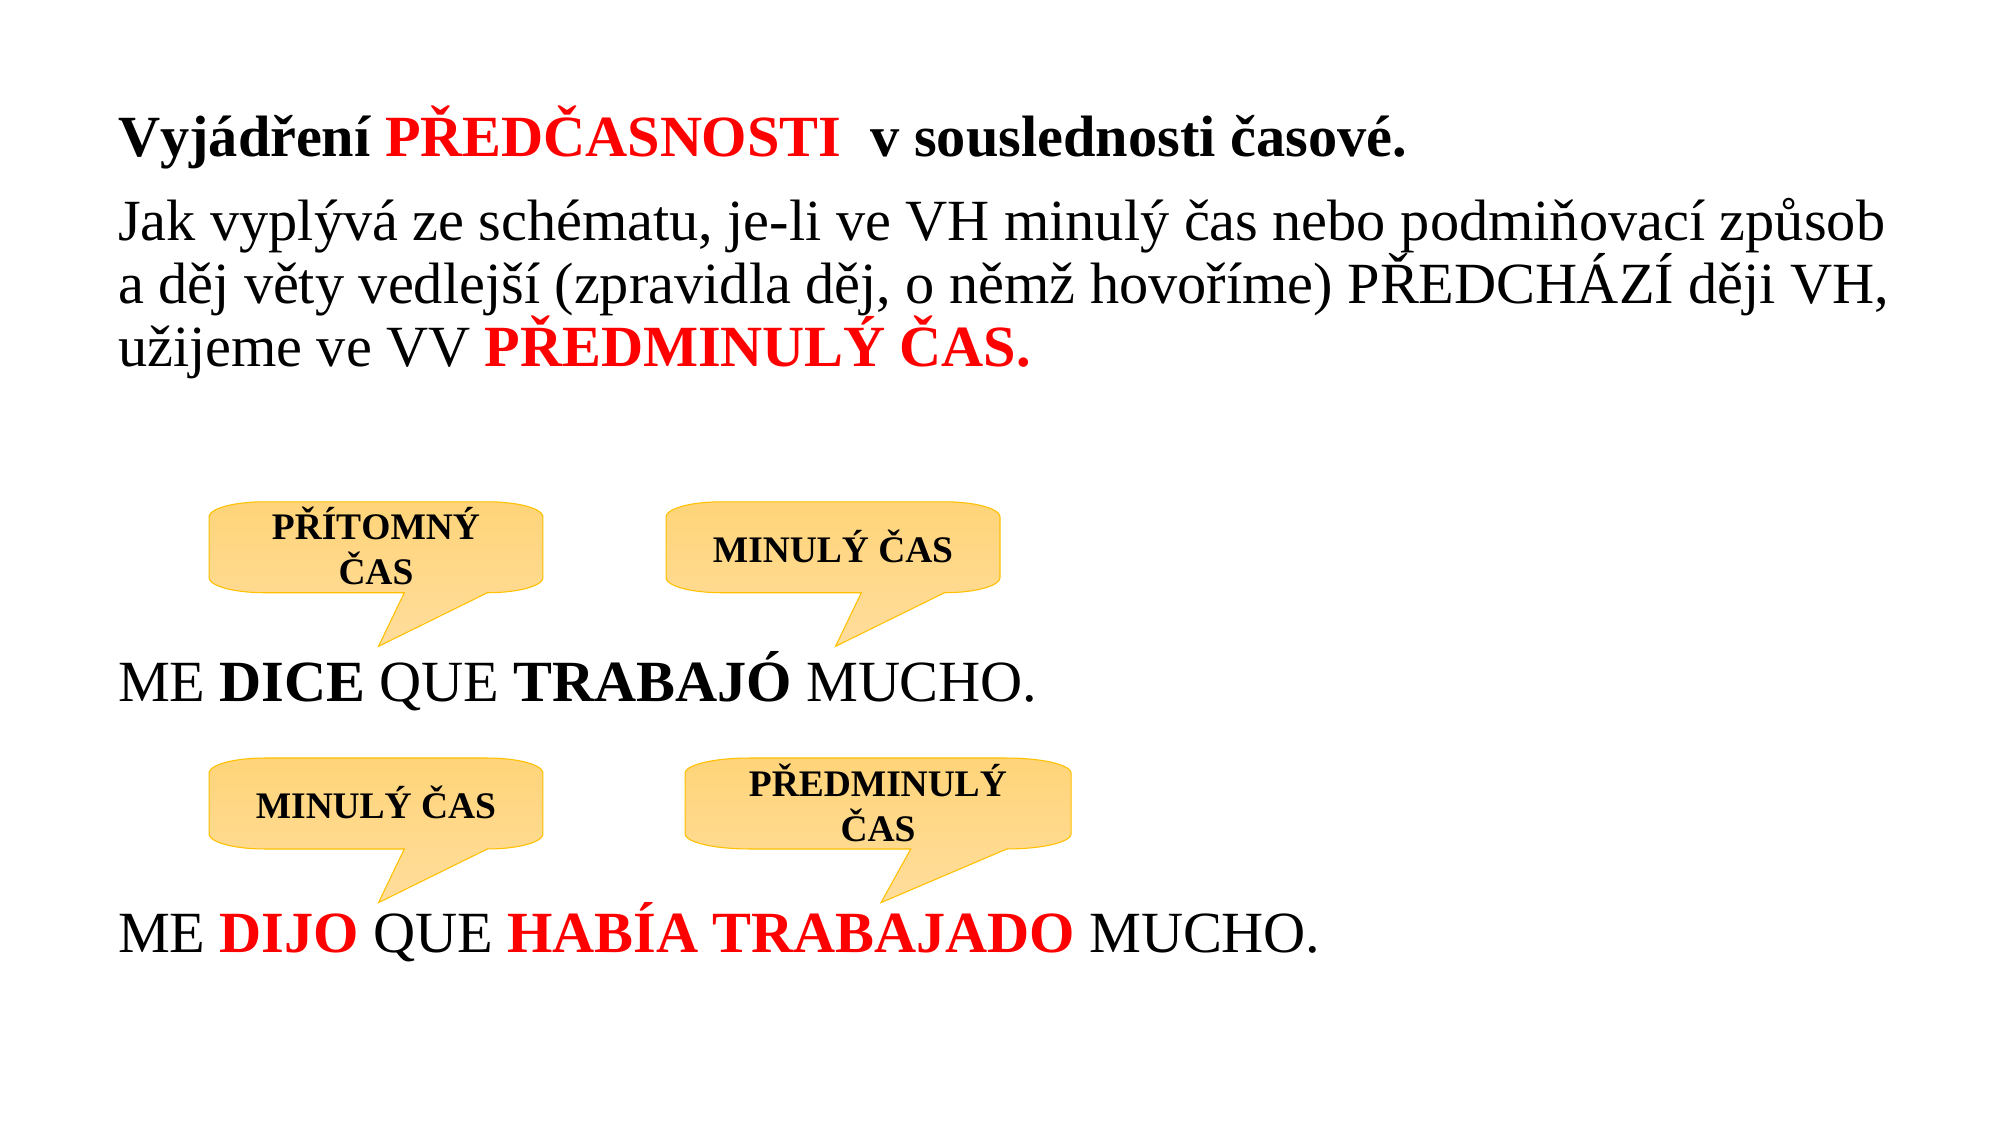

# Vyjádření PŘEDČASNOSTI v souslednosti časové.
Jak vyplývá ze schématu, je-li ve VH minulý čas nebo podmiňovací způsob a děj věty vedlejší (zpravidla děj, o němž hovoříme) PŘEDCHÁZÍ ději VH, užijeme ve VV PŘEDMINULÝ ČAS.
ME DICE QUE TRABAJÓ MUCHO.
ME DIJO QUE HABÍA TRABAJADO MUCHO.
PŘÍTOMNÝ ČAS
MINULÝ ČAS
MINULÝ ČAS
PŘEDMINULÝ ČAS